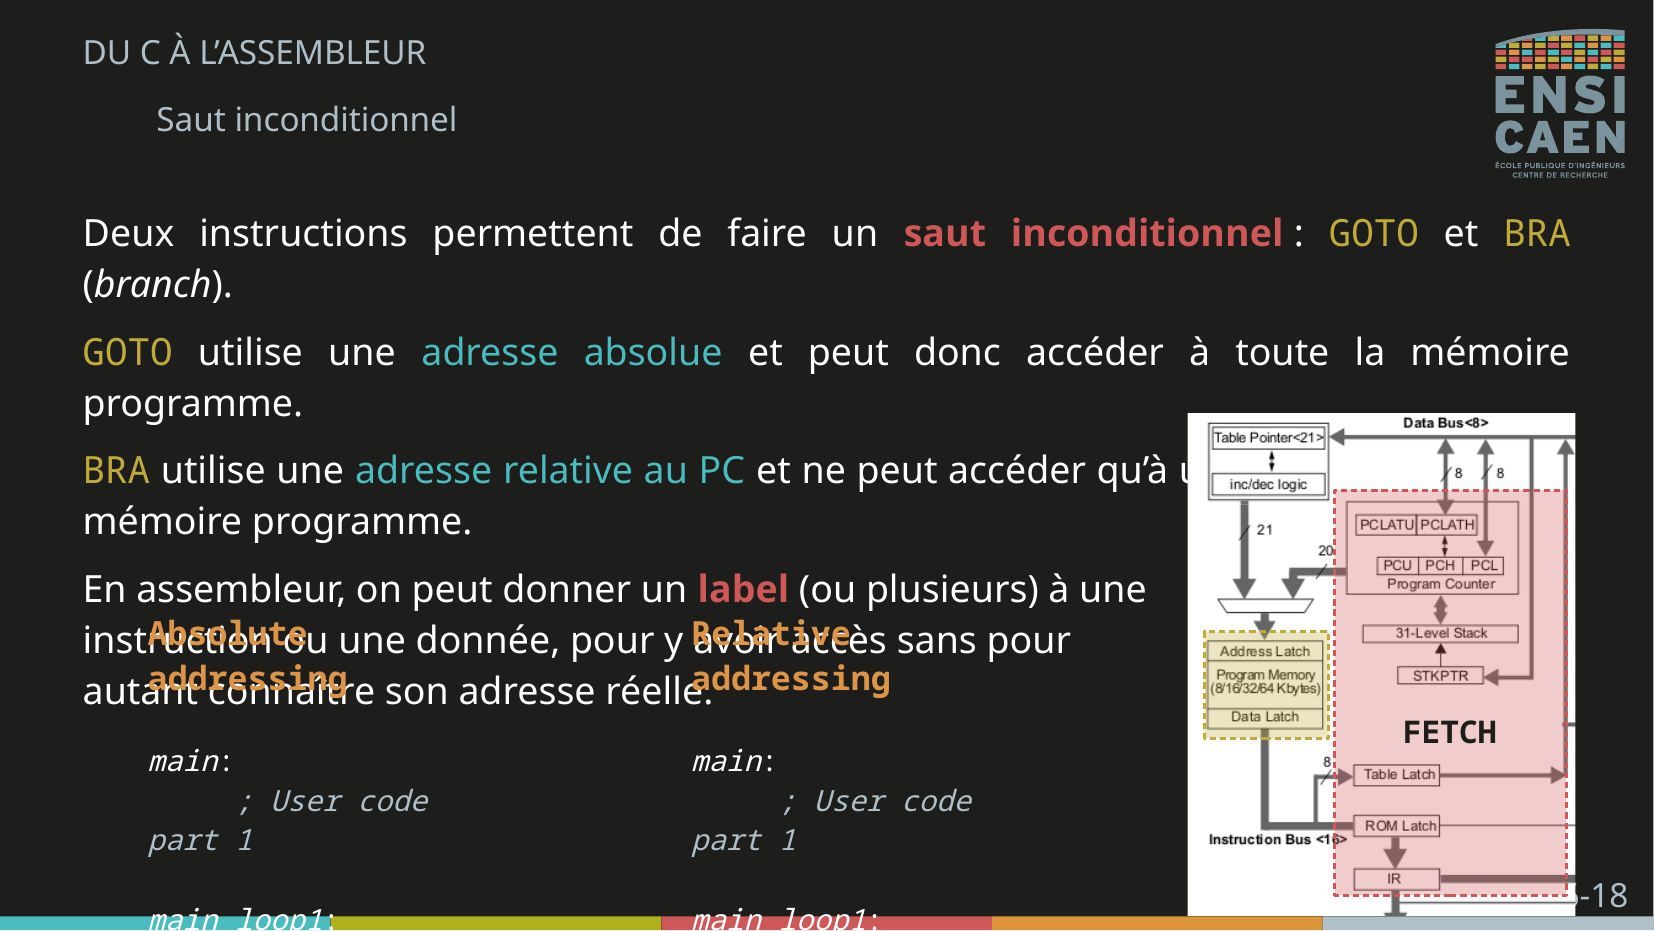

# DU C À L’ASSEMBLEUR Saut inconditionnel
Deux instructions permettent de faire un saut inconditionnel : GOTO et BRA (branch).
GOTO utilise une adresse absolue et peut donc accéder à toute la mémoire programme.
BRA utilise une adresse relative au PC et ne peut accéder qu’à une petite partie de la mémoire programme.
En assembleur, on peut donner un label (ou plusieurs) à une
instruction ou une donnée, pour y avoir accès sans pour
autant connaître son adresse réelle.
Absolute addressing
main:
 ; User code part 1
main_loop1:
 ; User code part 2
 GOTO main_loop1
Relative addressing
main:
 ; User code part 1
main_loop1:
 ; User code part 2
 BRA main_loop1
FETCH